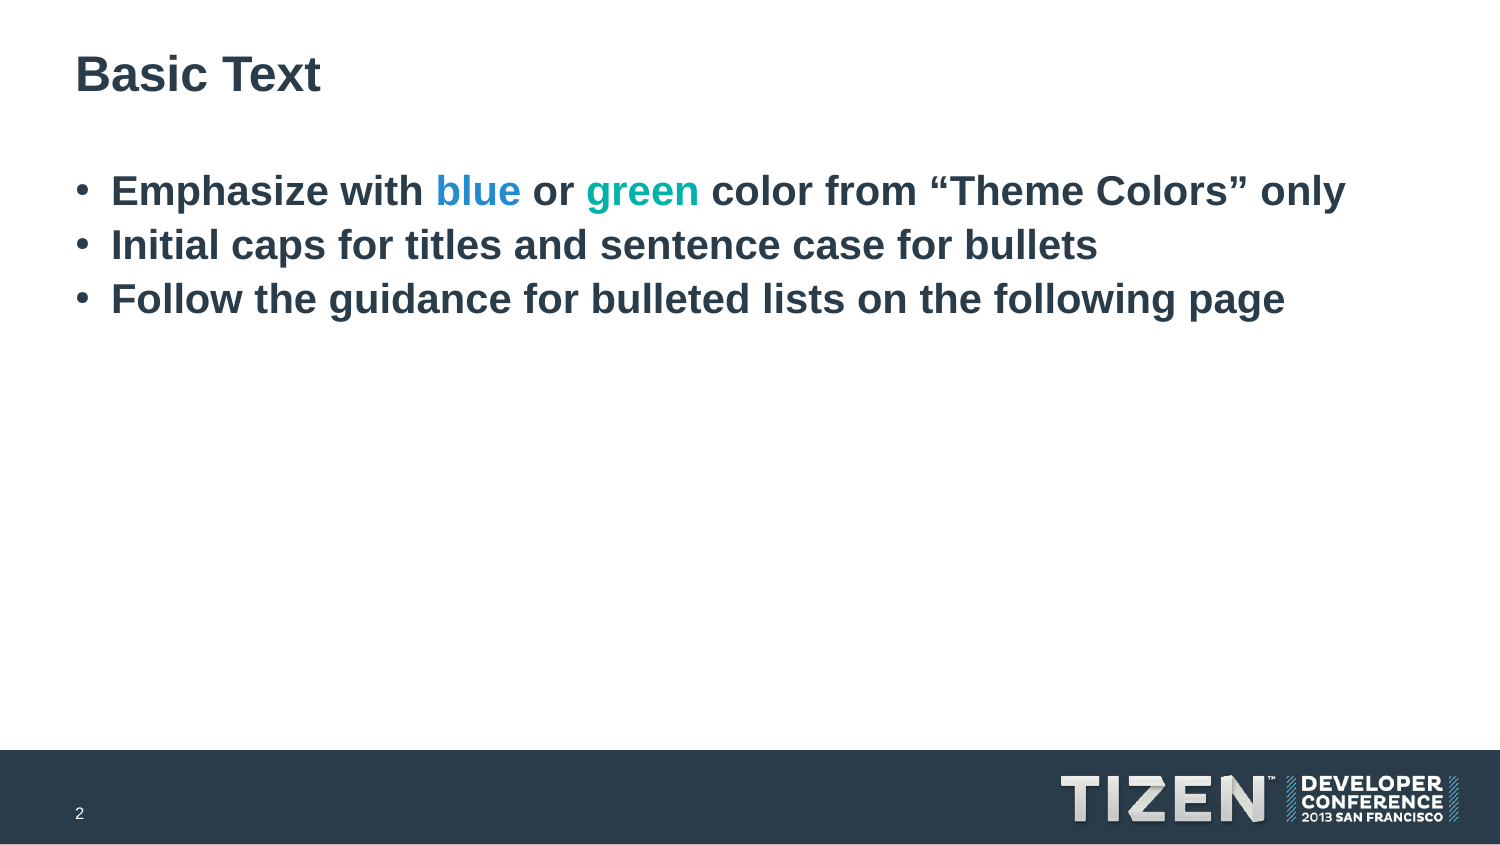

# Basic Text
Emphasize with blue or green color from “Theme Colors” only
Initial caps for titles and sentence case for bullets
Follow the guidance for bulleted lists on the following page